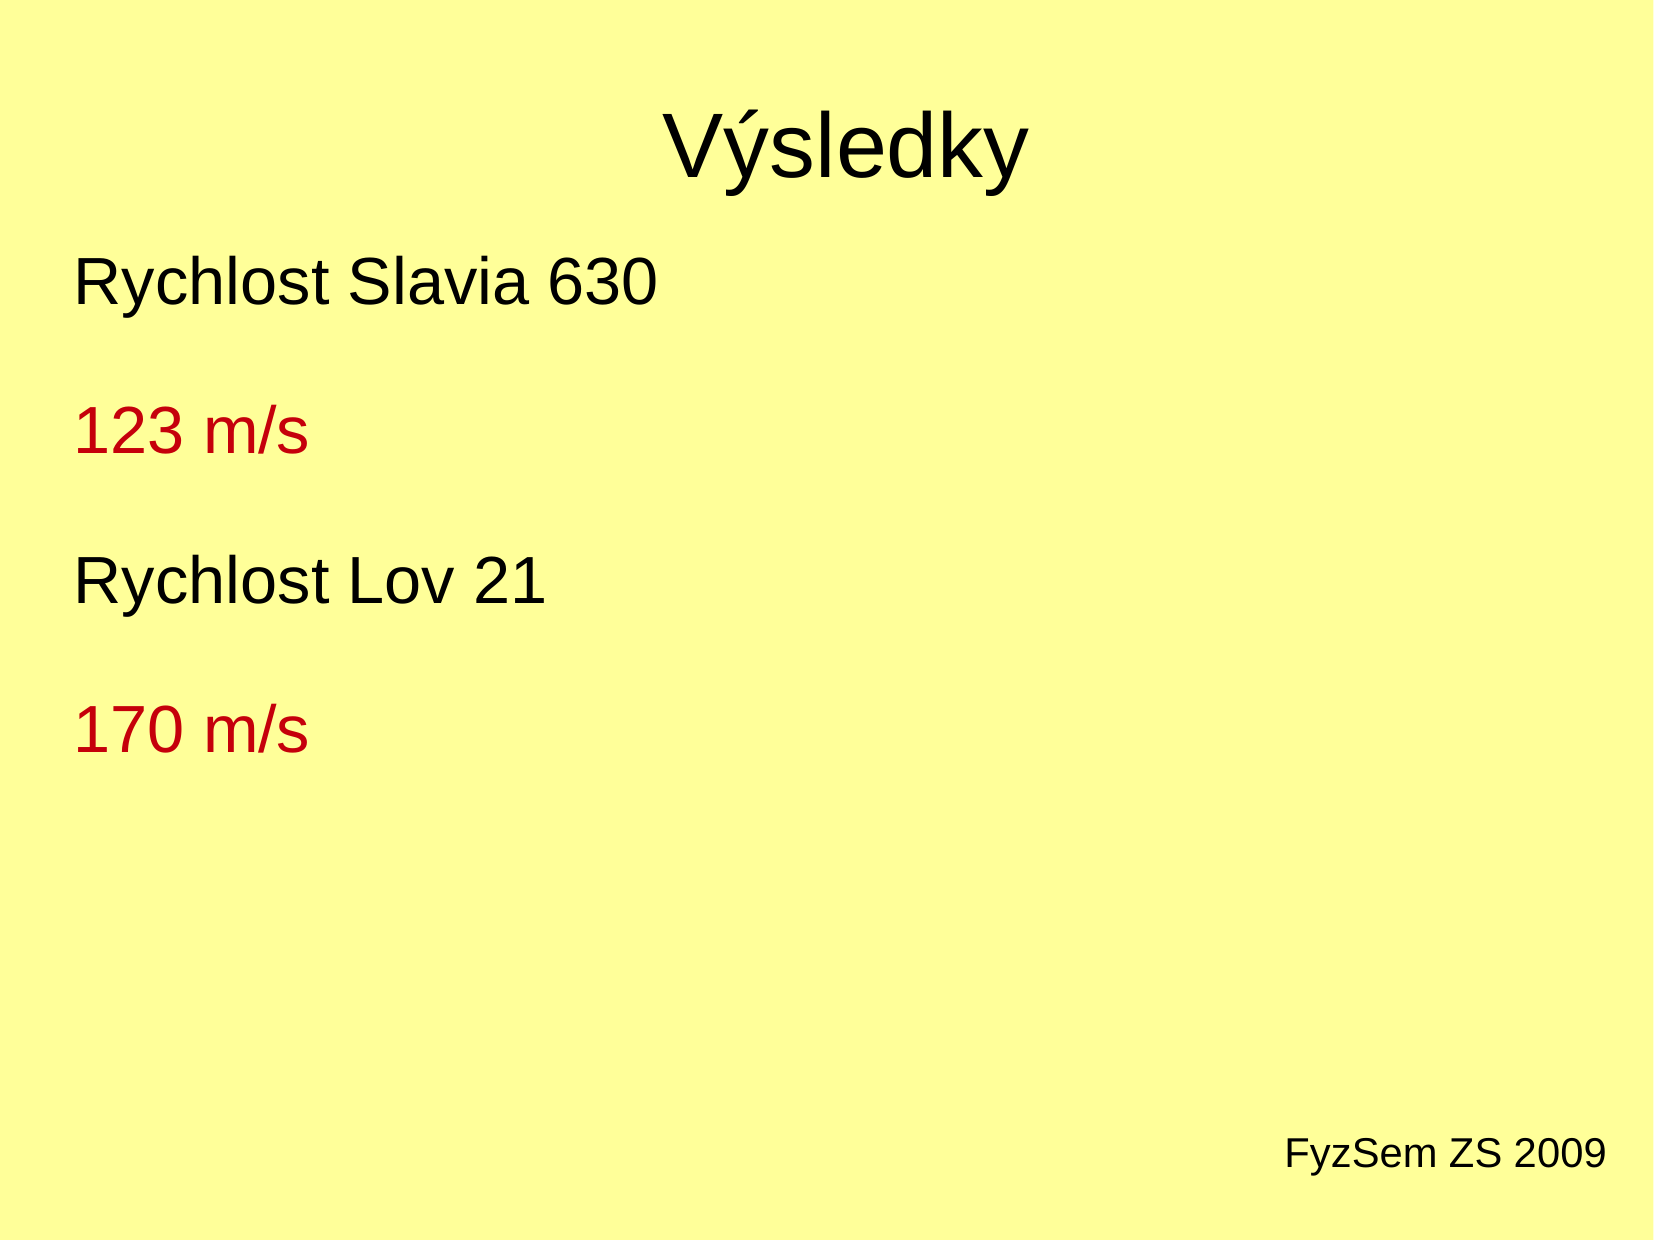

Výsledky
Rychlost Slavia 630
123 m/s
Rychlost Lov 21
170 m/s
FyzSem ZS 2009